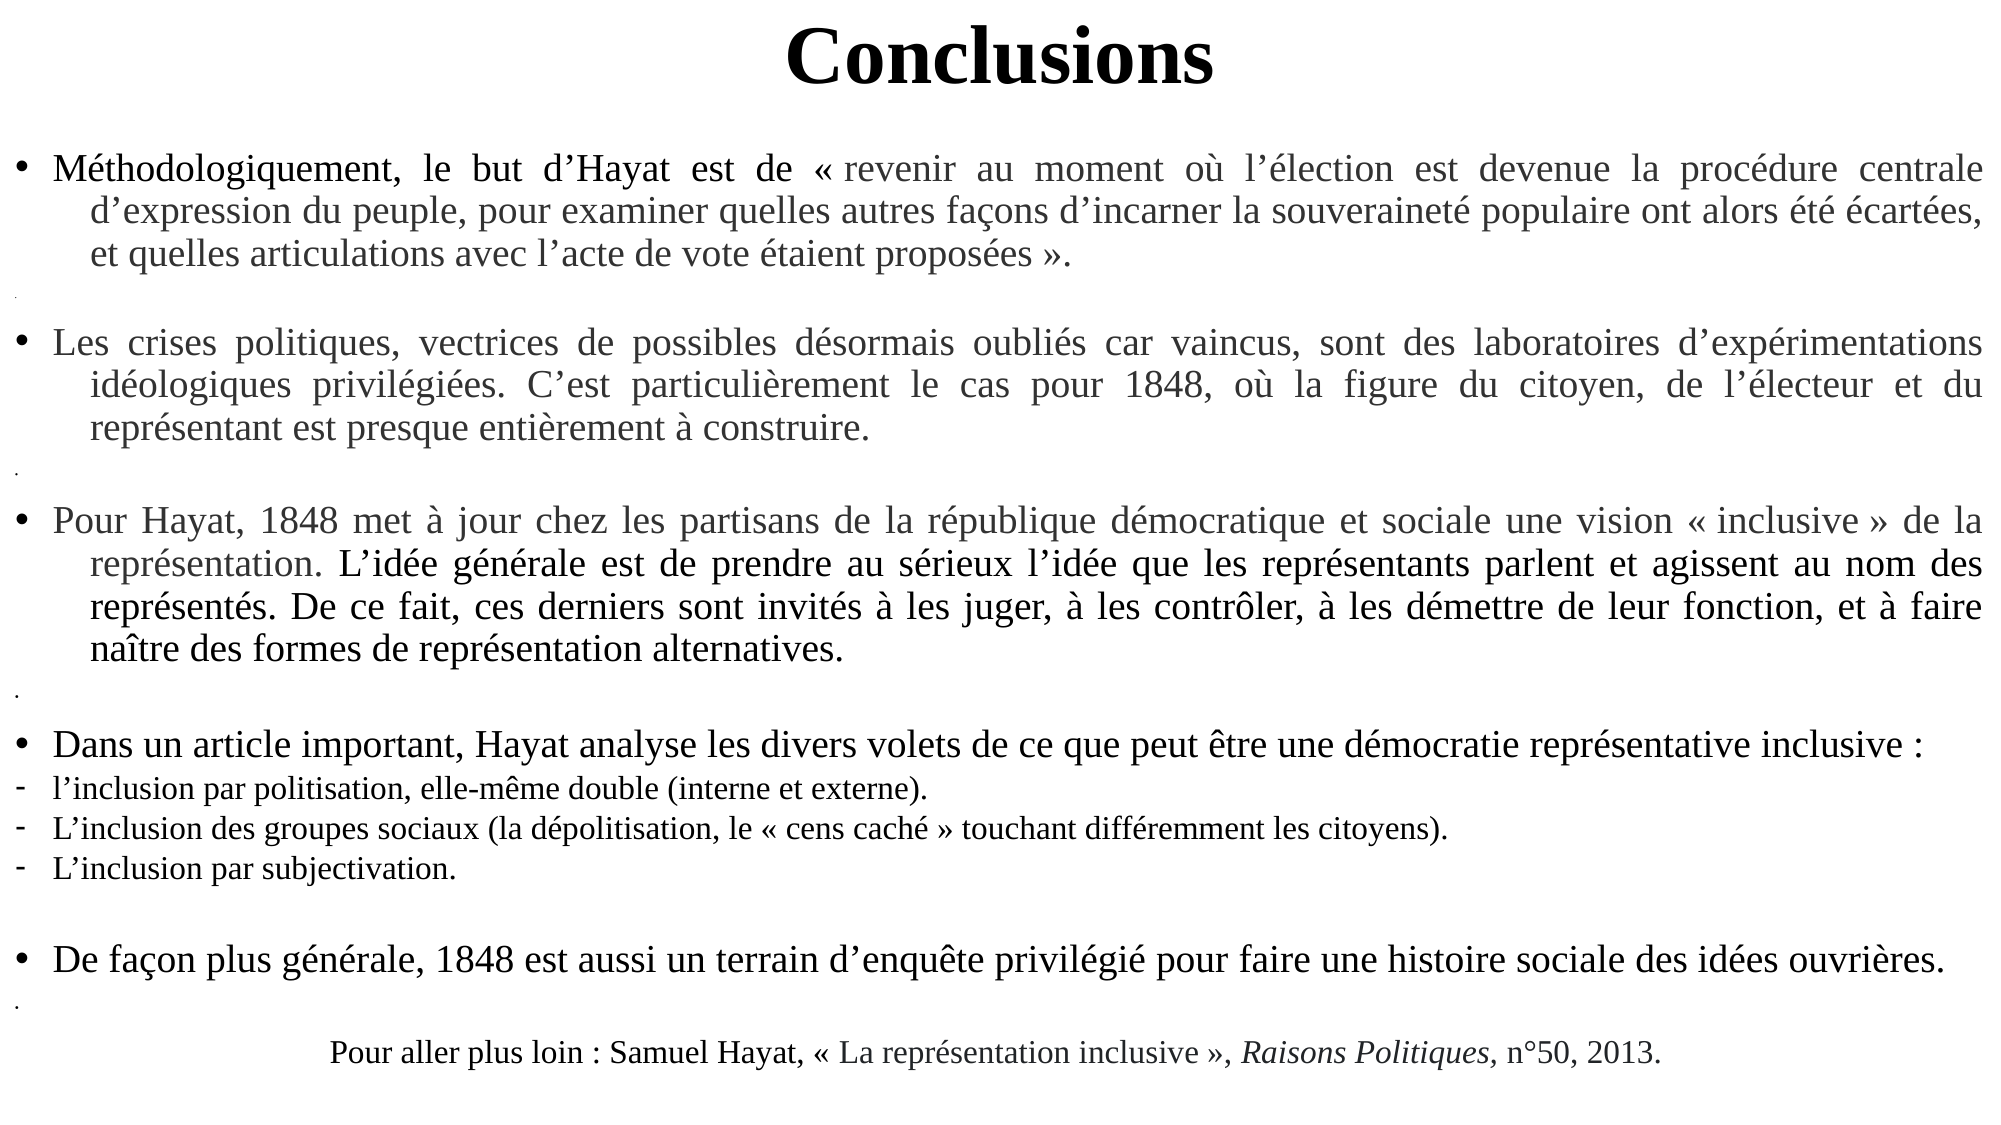

# Conclusions
Méthodologiquement, le but d’Hayat est de « revenir au moment où l’élection est devenue la procédure centrale d’expression du peuple, pour examiner quelles autres façons d’incarner la souveraineté populaire ont alors été écartées, et quelles articulations avec l’acte de vote étaient proposées ».
Les crises politiques, vectrices de possibles désormais oubliés car vaincus, sont des laboratoires d’expérimentations idéologiques privilégiées. C’est particulièrement le cas pour 1848, où la figure du citoyen, de l’électeur et du représentant est presque entièrement à construire.
Pour Hayat, 1848 met à jour chez les partisans de la république démocratique et sociale une vision « inclusive » de la représentation. L’idée générale est de prendre au sérieux l’idée que les représentants parlent et agissent au nom des représentés. De ce fait, ces derniers sont invités à les juger, à les contrôler, à les démettre de leur fonction, et à faire naître des formes de représentation alternatives.
Dans un article important, Hayat analyse les divers volets de ce que peut être une démocratie représentative inclusive :
l’inclusion par politisation, elle-même double (interne et externe).
L’inclusion des groupes sociaux (la dépolitisation, le « cens caché » touchant différemment les citoyens).
L’inclusion par subjectivation.
De façon plus générale, 1848 est aussi un terrain d’enquête privilégié pour faire une histoire sociale des idées ouvrières.
Pour aller plus loin : Samuel Hayat, « La représentation inclusive », Raisons Politiques, n°50, 2013.